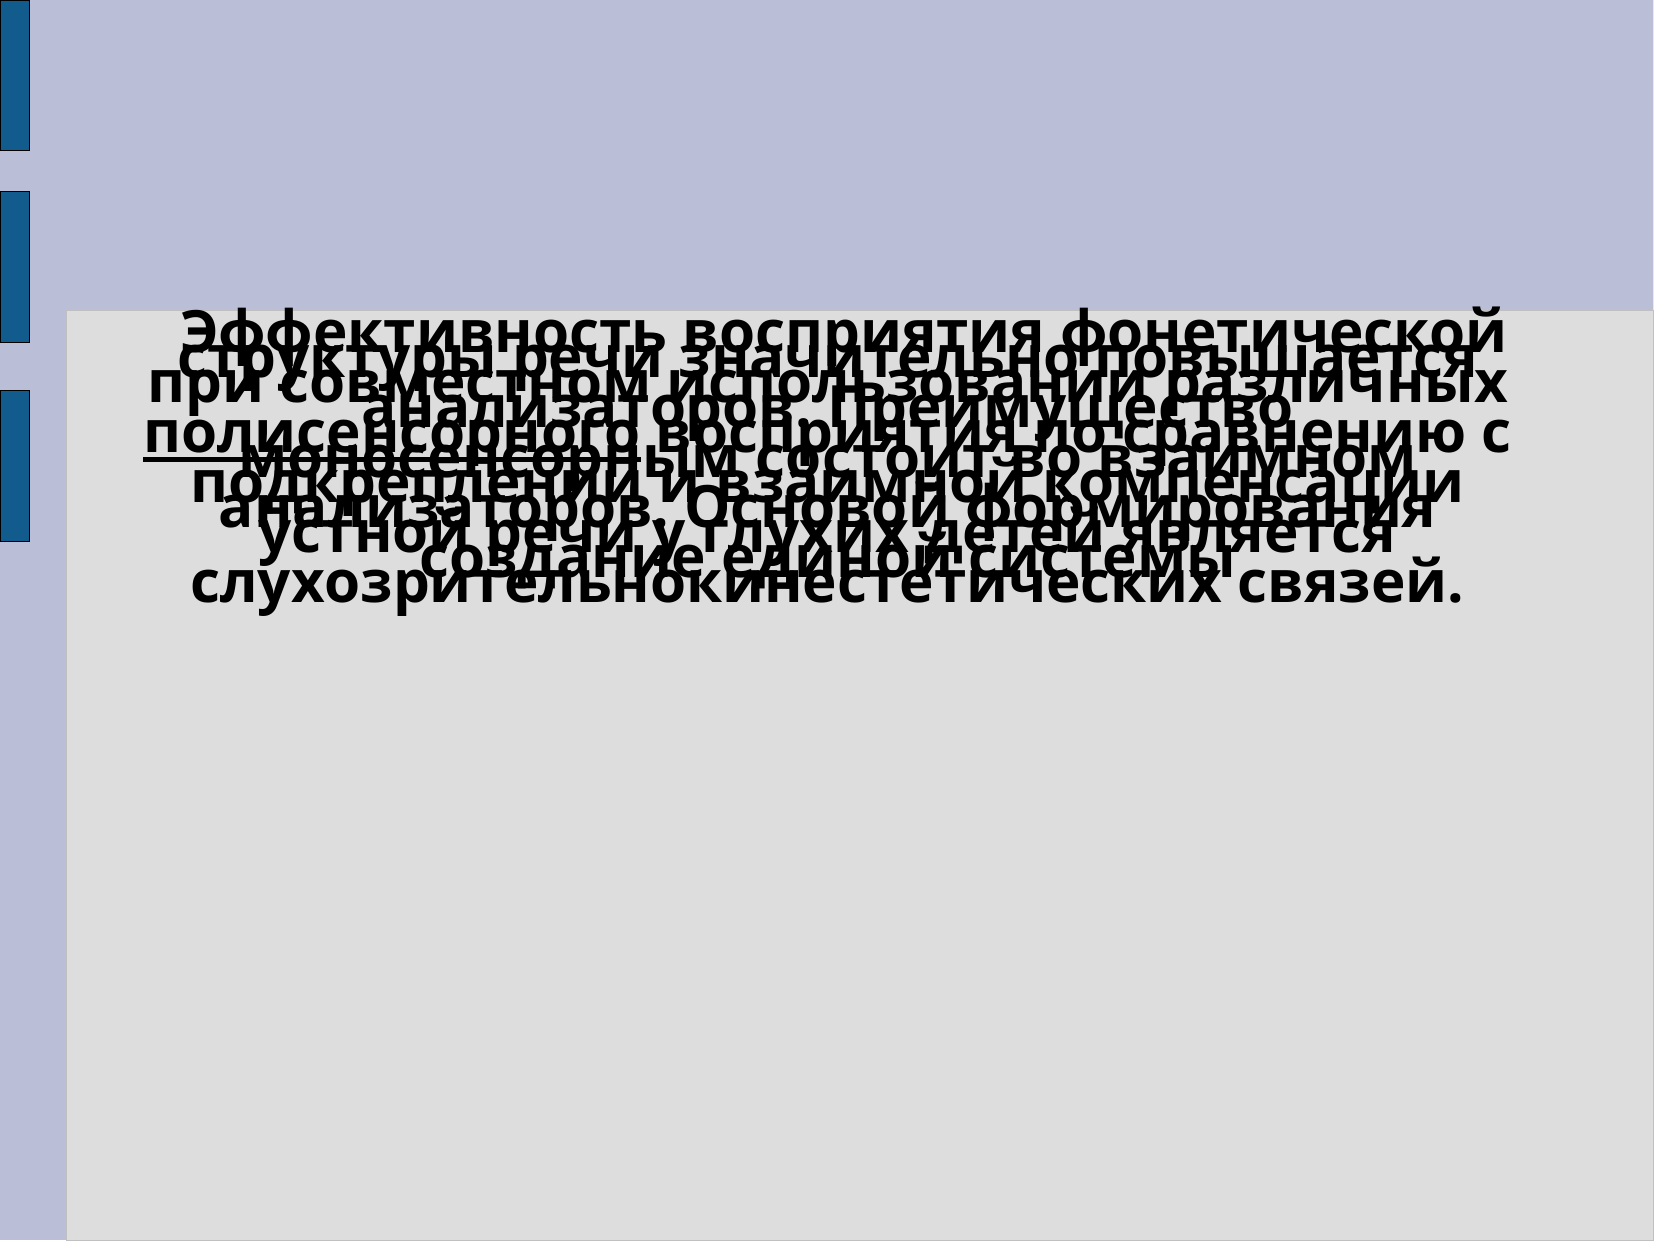

# Эффективность восприятия фонетической структуры речи значительно повышается при совместном использовании различных анализаторов. Преимущество полисенсорного восприятия по сравнению с моносенсорным состоит во взаимном подкреплении и взаимной компенсации анализаторов. Основой формирования устной речи у глухих детей является создание единой системы слухозрительнокинестетических связей.